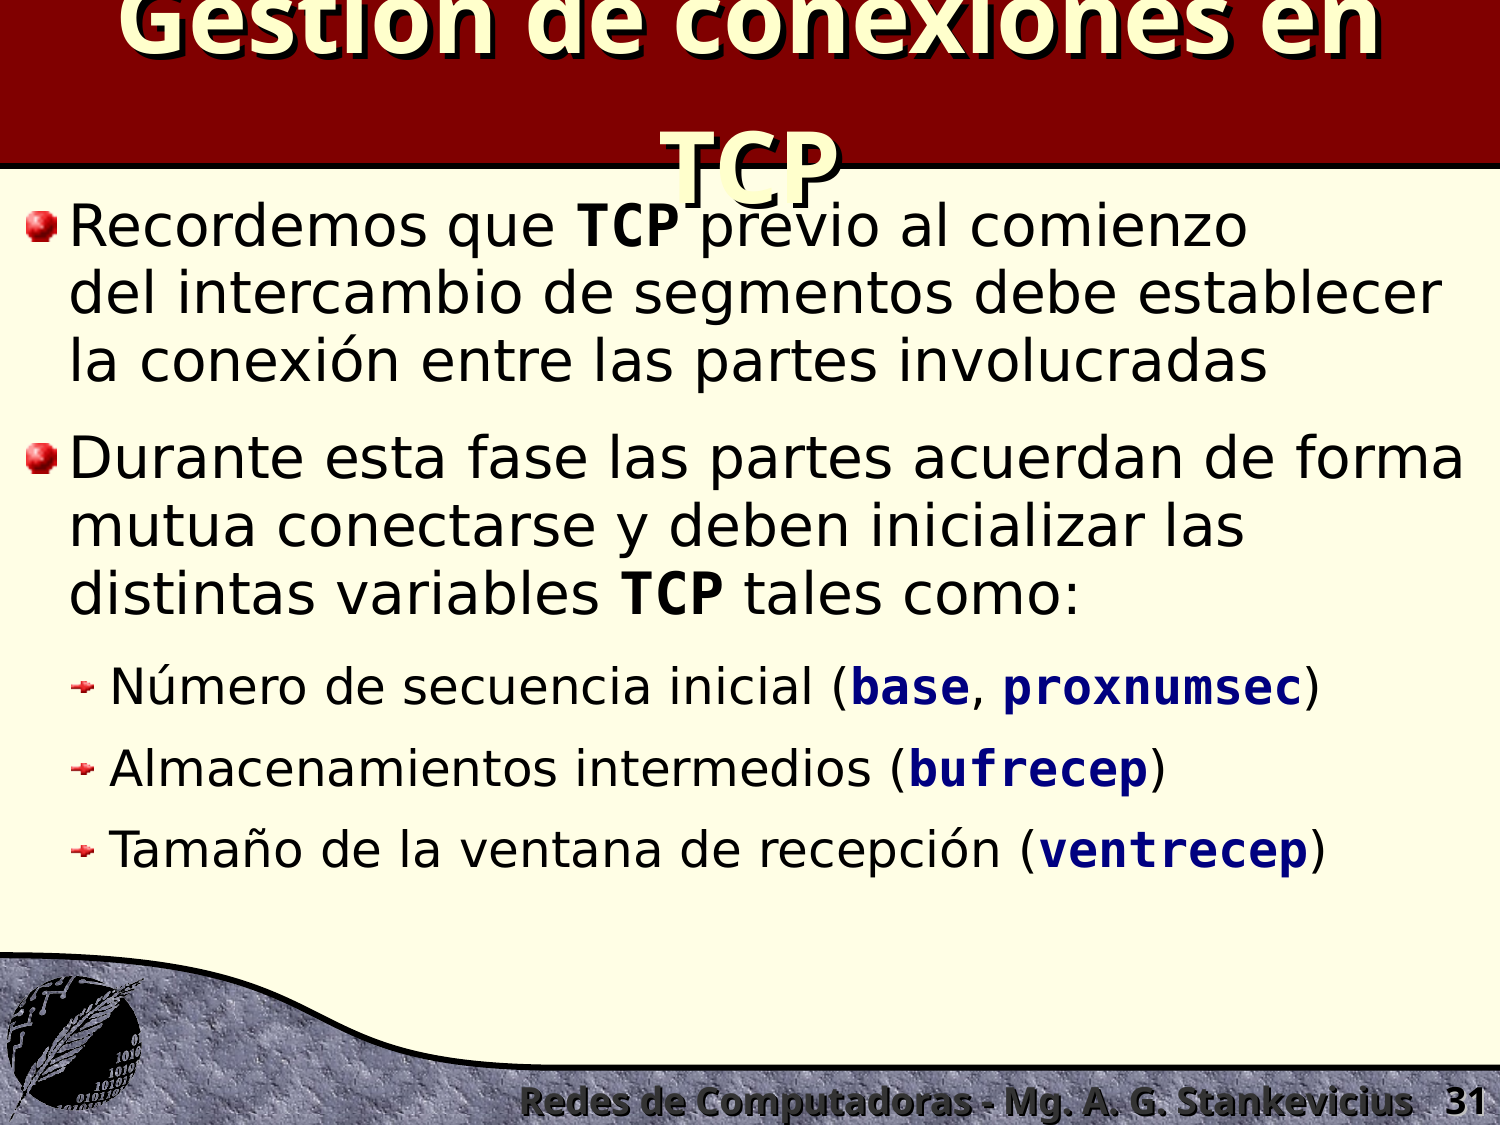

# Gestión de conexiones en TCP
Recordemos que TCP previo al comienzo
del intercambio de segmentos debe establecer
la conexión entre las partes involucradas
Durante esta fase las partes acuerdan de forma mutua conectarse y deben inicializar las distintas variables TCP tales como:
Número de secuencia inicial (base, proxnumsec)
Almacenamientos intermedios (bufrecep)
Tamaño de la ventana de recepción (ventrecep)
31